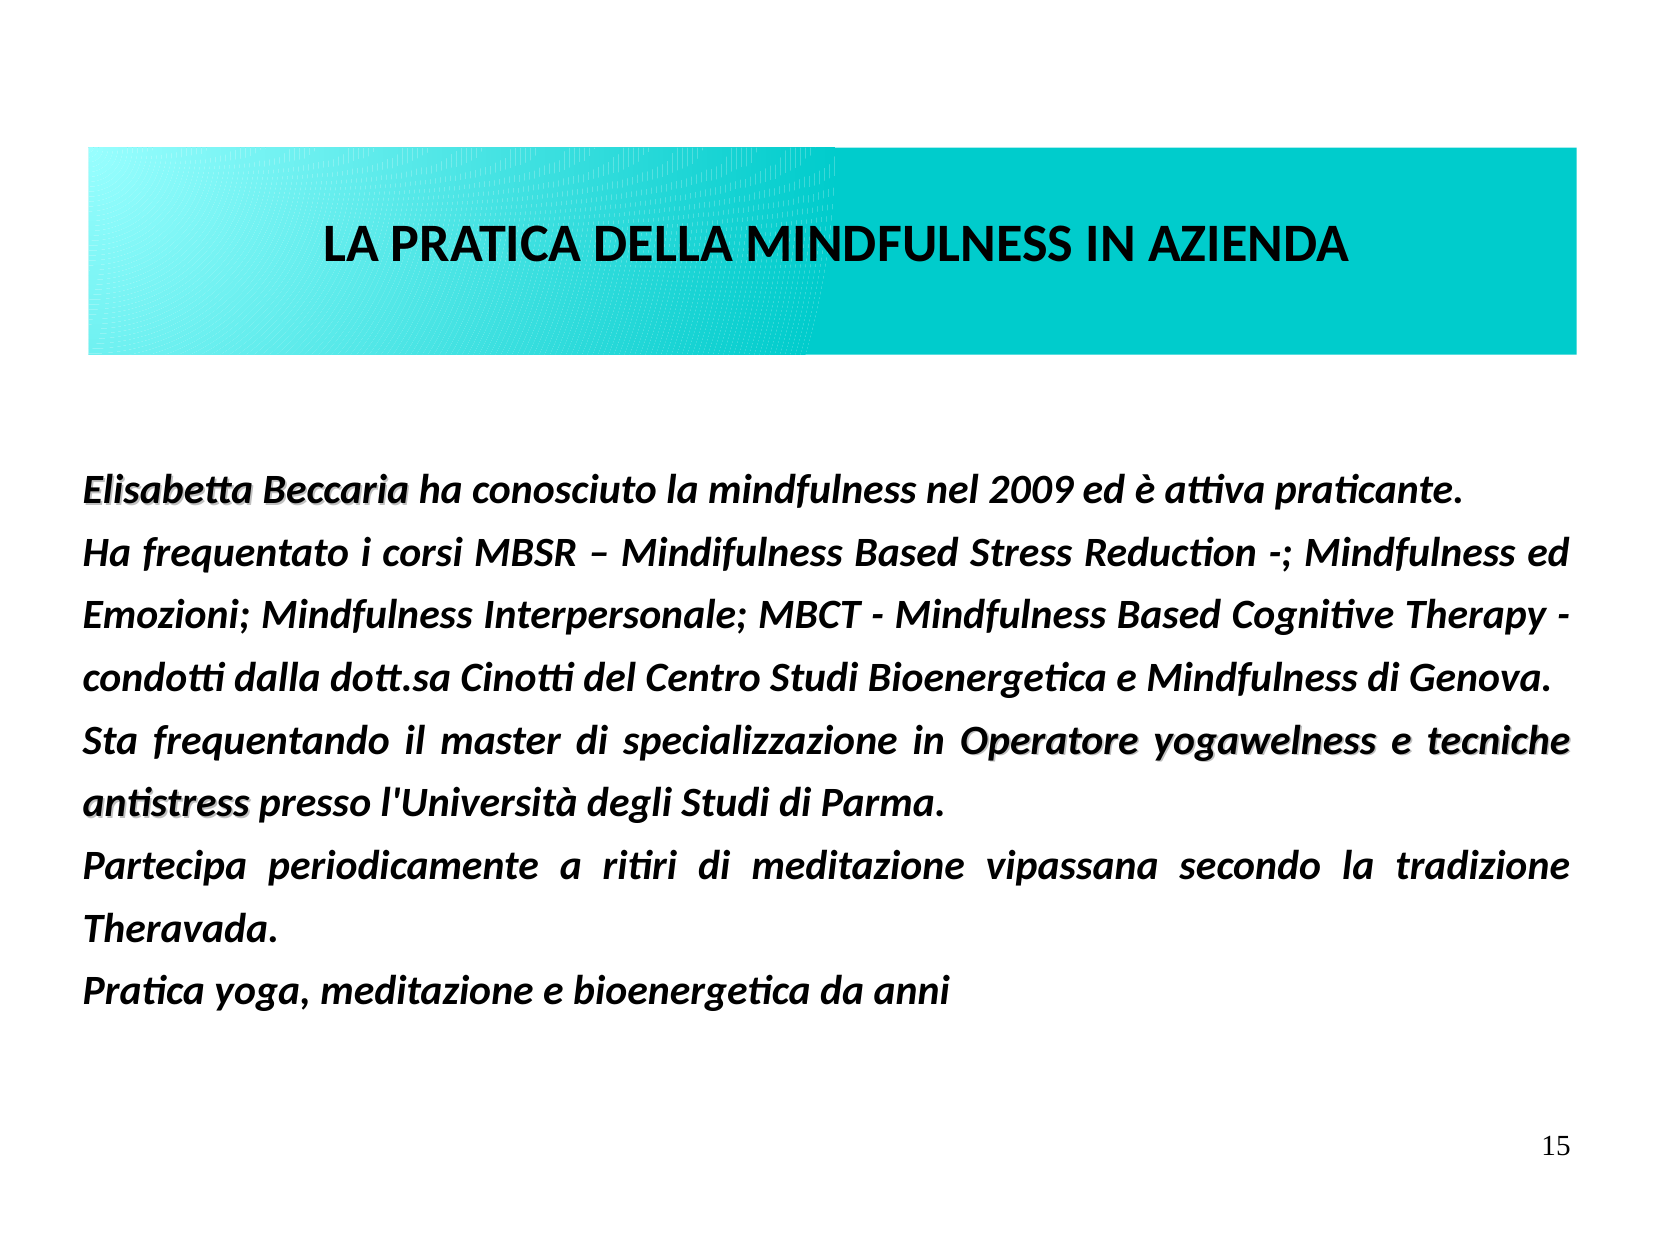

# LA PRATICA DELLA MINDFULNESS IN AZIENDA
Elisabetta Beccaria ha conosciuto la mindfulness nel 2009 ed è attiva praticante.
Ha frequentato i corsi MBSR – Mindifulness Based Stress Reduction -; Mindfulness ed Emozioni; Mindfulness Interpersonale; MBCT - Mindfulness Based Cognitive Therapy - condotti dalla dott.sa Cinotti del Centro Studi Bioenergetica e Mindfulness di Genova.
Sta frequentando il master di specializzazione in Operatore yogawelness e tecniche antistress presso l'Università degli Studi di Parma.
Partecipa periodicamente a ritiri di meditazione vipassana secondo la tradizione Theravada.
Pratica yoga, meditazione e bioenergetica da anni
15